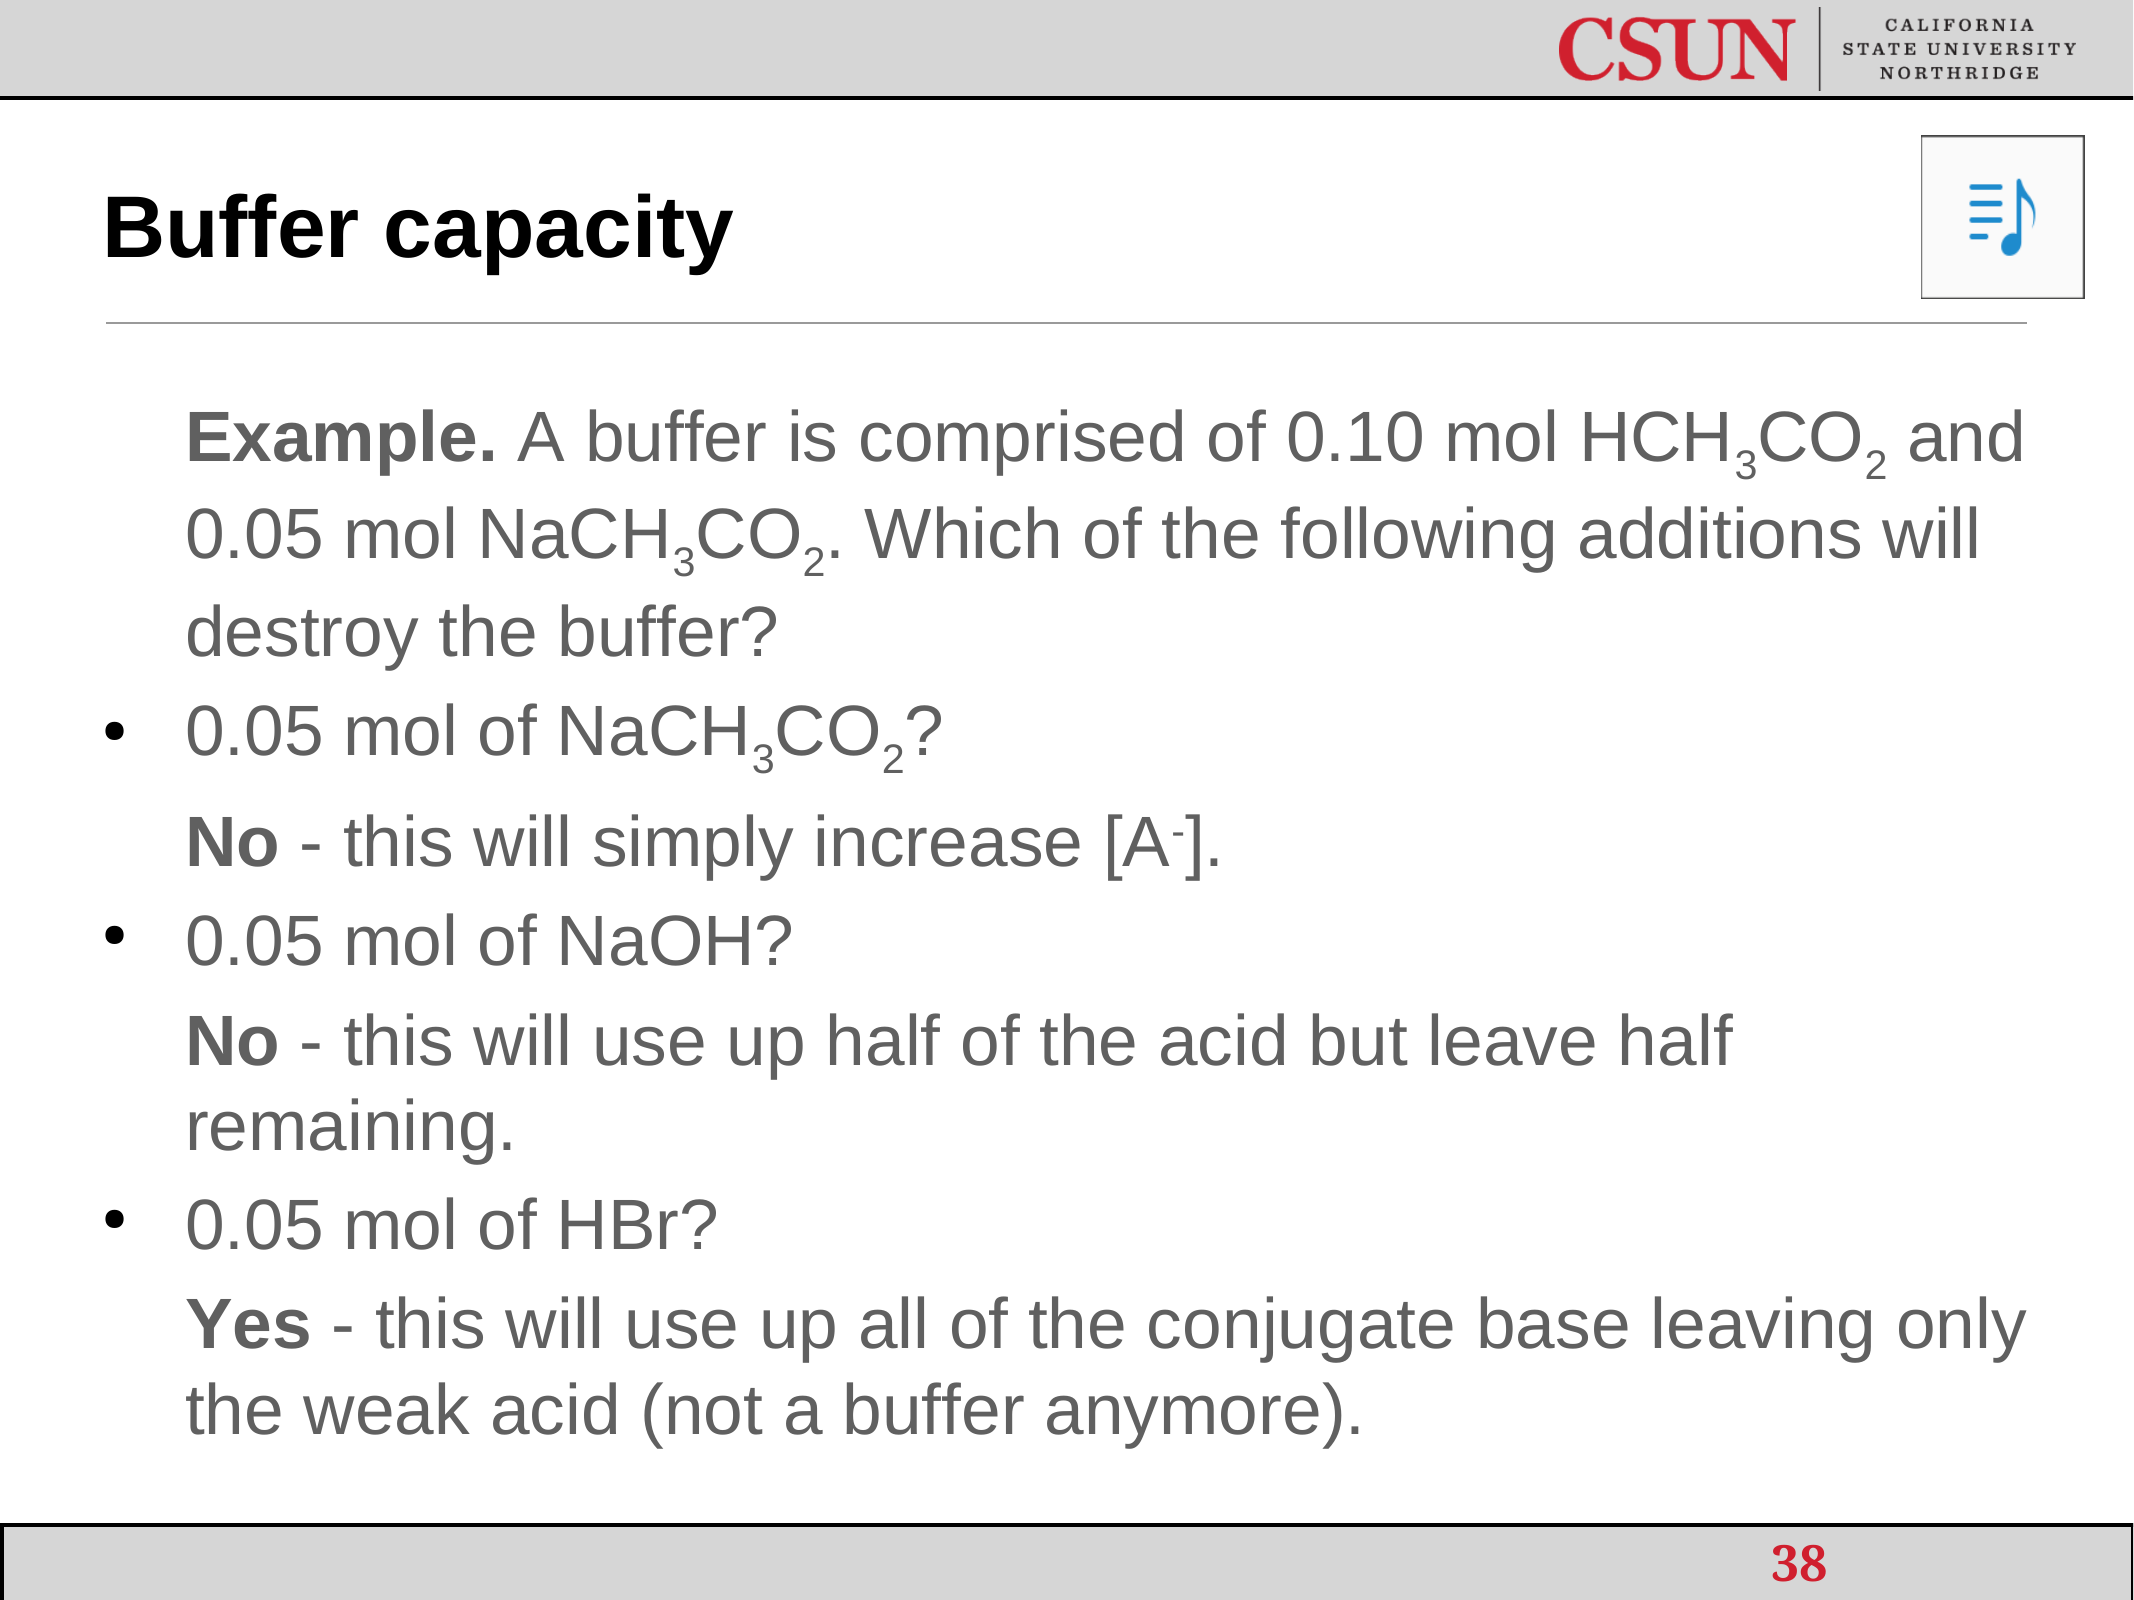

# Buffer capacity
Example. A buffer is comprised of 0.10 mol HCH3CO2 and 0.05 mol NaCH3CO2. Which of the following additions will destroy the buffer?
0.05 mol of NaCH3CO2?
No - this will simply increase [A-].
0.05 mol of NaOH?
No - this will use up half of the acid but leave half remaining.
0.05 mol of HBr?
Yes - this will use up all of the conjugate base leaving only the weak acid (not a buffer anymore).
38